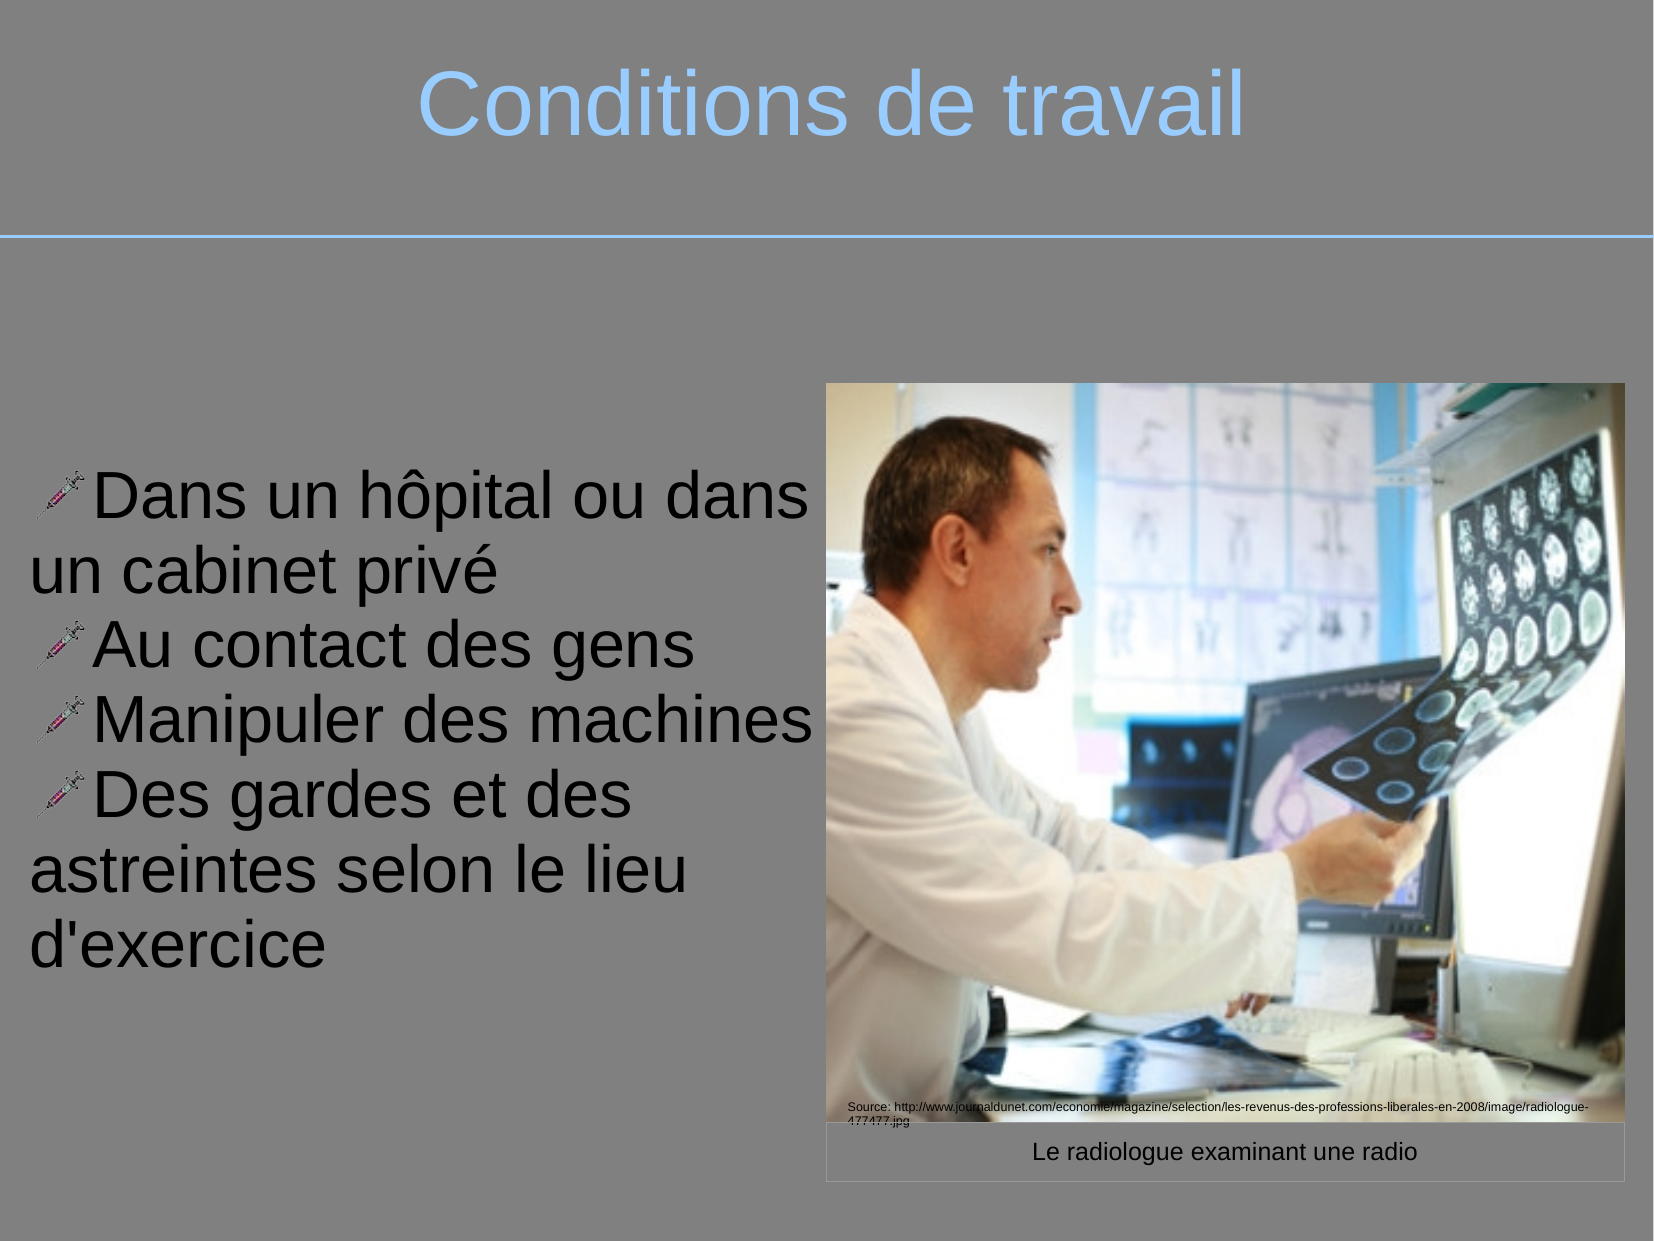

# Conditions de travail
Dans un hôpital ou dans un cabinet privé
Au contact des gens
Manipuler des machines
Des gardes et des astreintes selon le lieu d'exercice
Source: http://www.journaldunet.com/economie/magazine/selection/les-revenus-des-professions-liberales-en-2008/image/radiologue-477477.jpg
Le radiologue examinant une radio